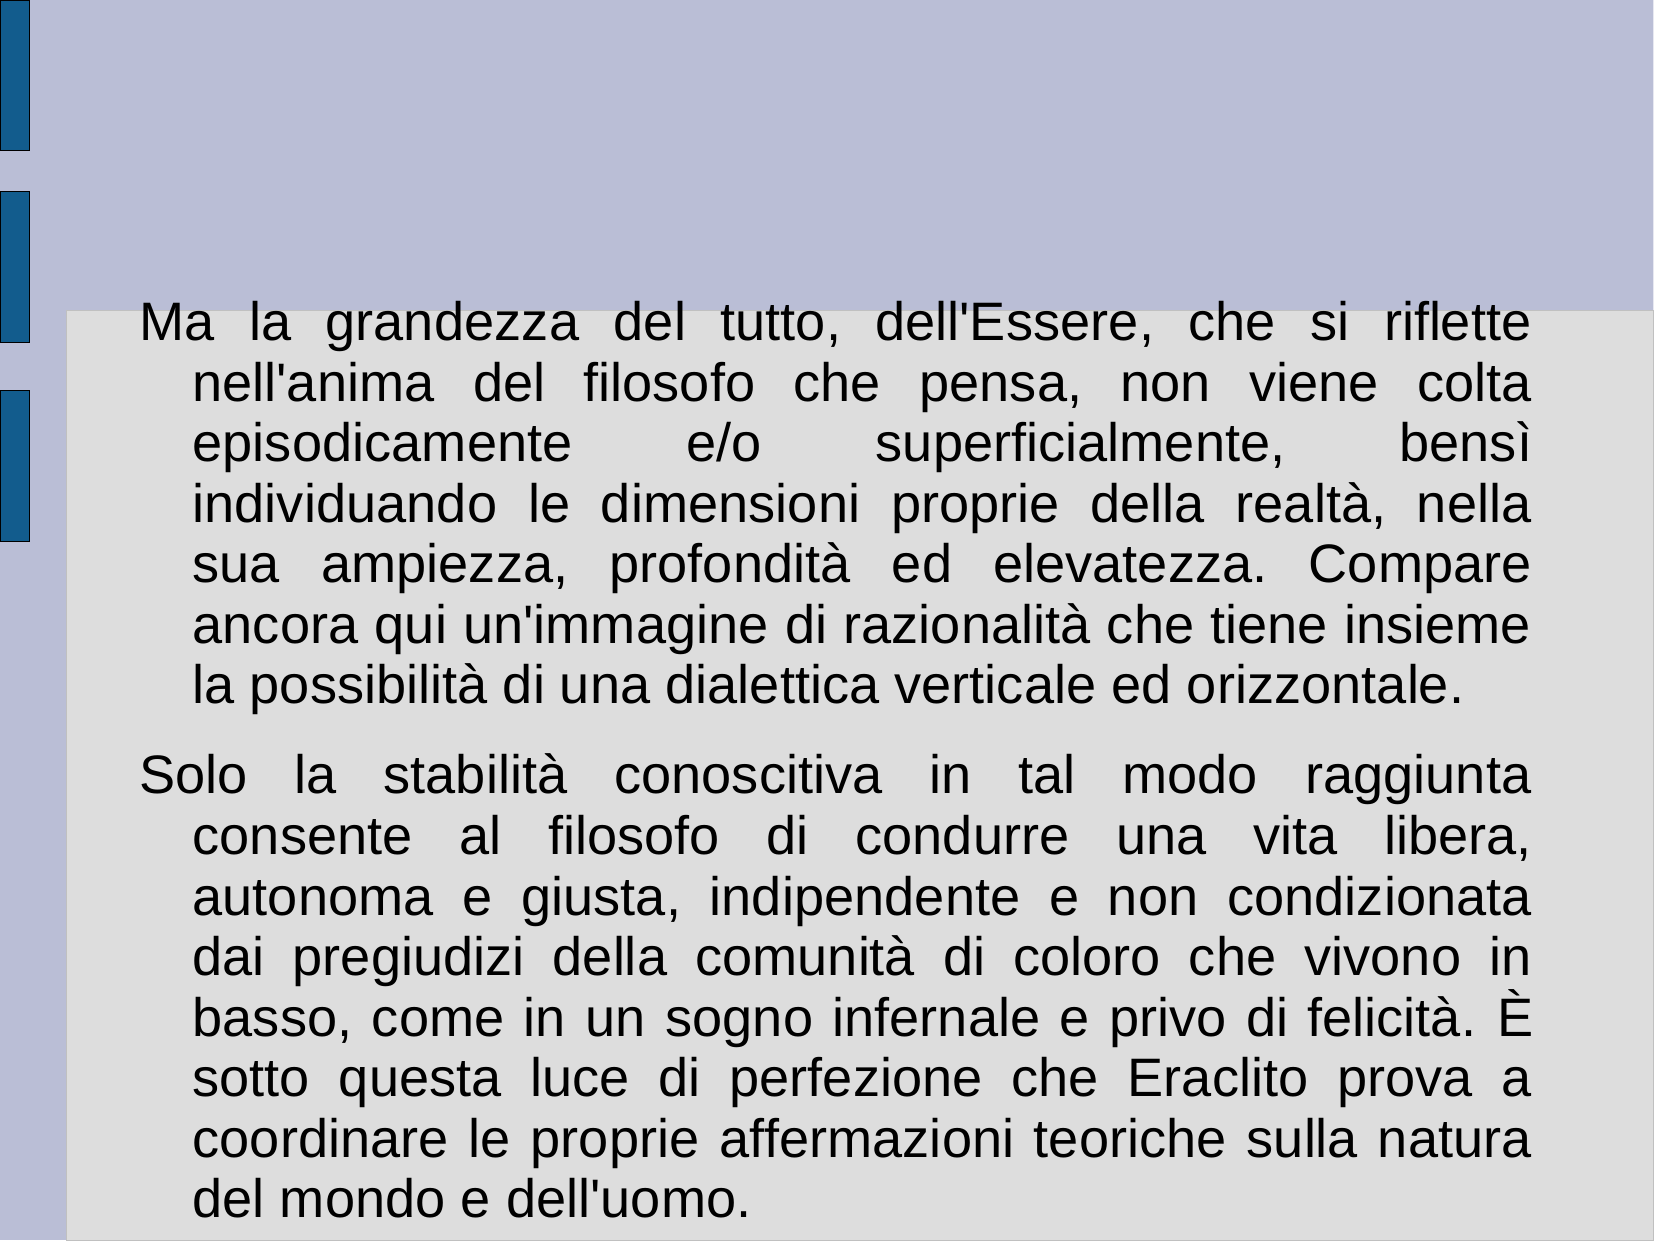

#
Ma la grandezza del tutto, dell'Essere, che si riflette nell'anima del filosofo che pensa, non viene colta episodicamente e/o superficialmente, bensì individuando le dimensioni proprie della realtà, nella sua ampiezza, profondità ed elevatezza. Compare ancora qui un'immagine di razionalità che tiene insieme la possibilità di una dialettica verticale ed orizzontale.
Solo la stabilità conoscitiva in tal modo raggiunta consente al filosofo di condurre una vita libera, autonoma e giusta, indipendente e non condizionata dai pregiudizi della comunità di coloro che vivono in basso, come in un sogno infernale e privo di felicità. È sotto questa luce di perfezione che Eraclito prova a coordinare le proprie affermazioni teoriche sulla natura del mondo e dell'uomo.